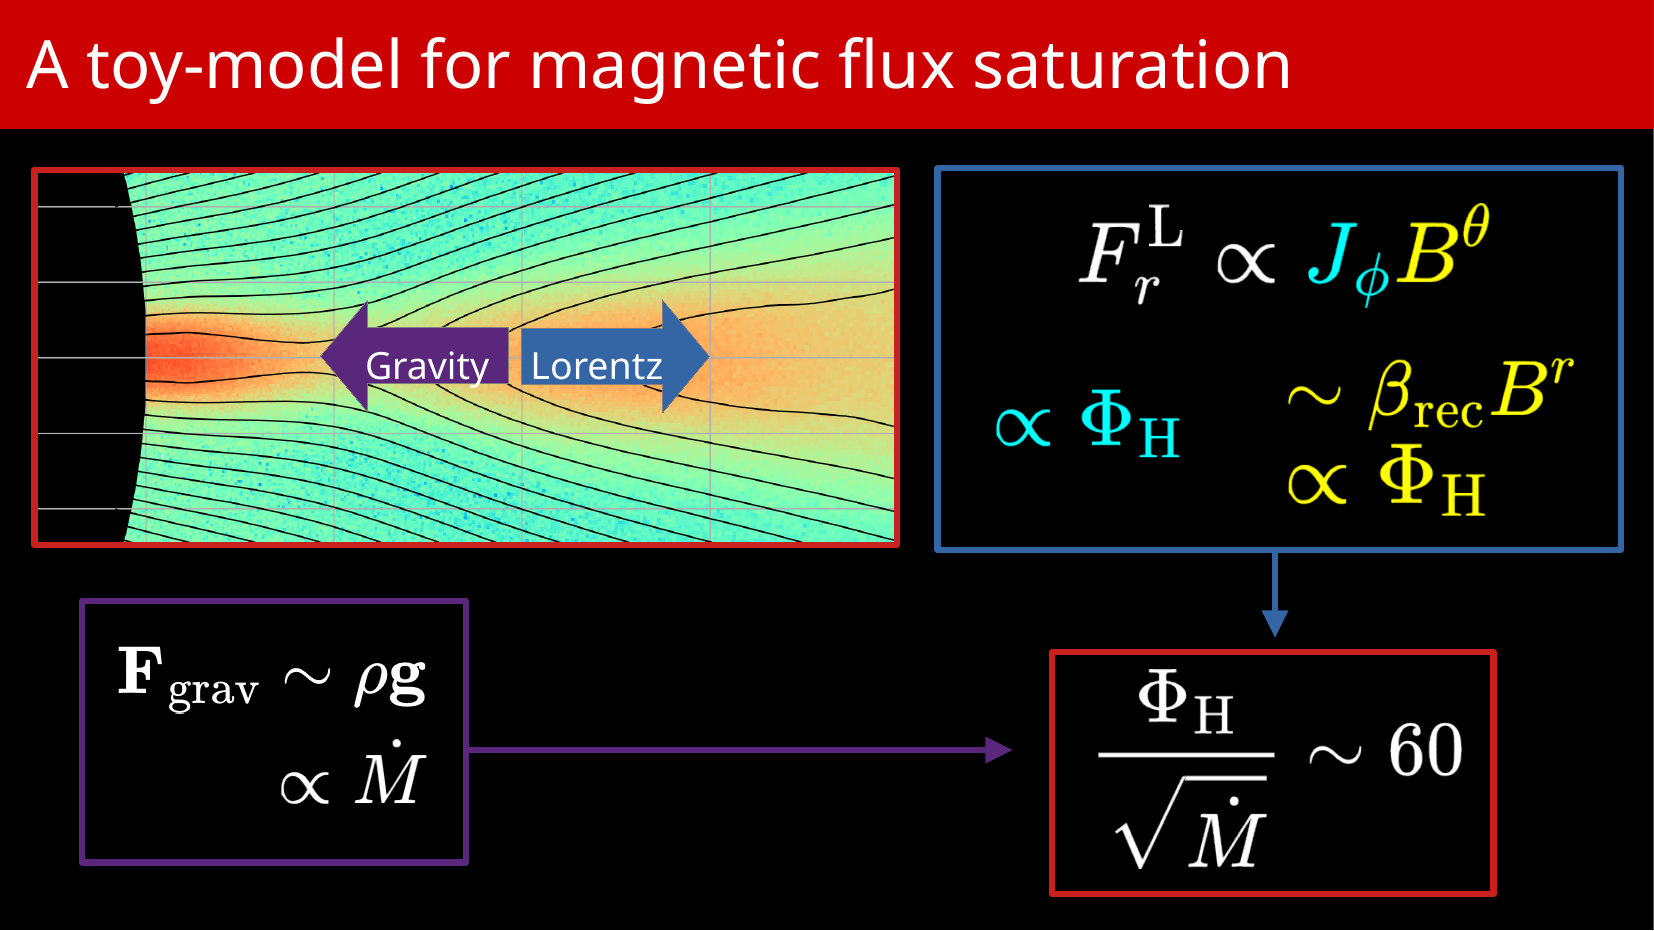

# A toy-model for magnetic flux saturation
Lorentz
Gravity